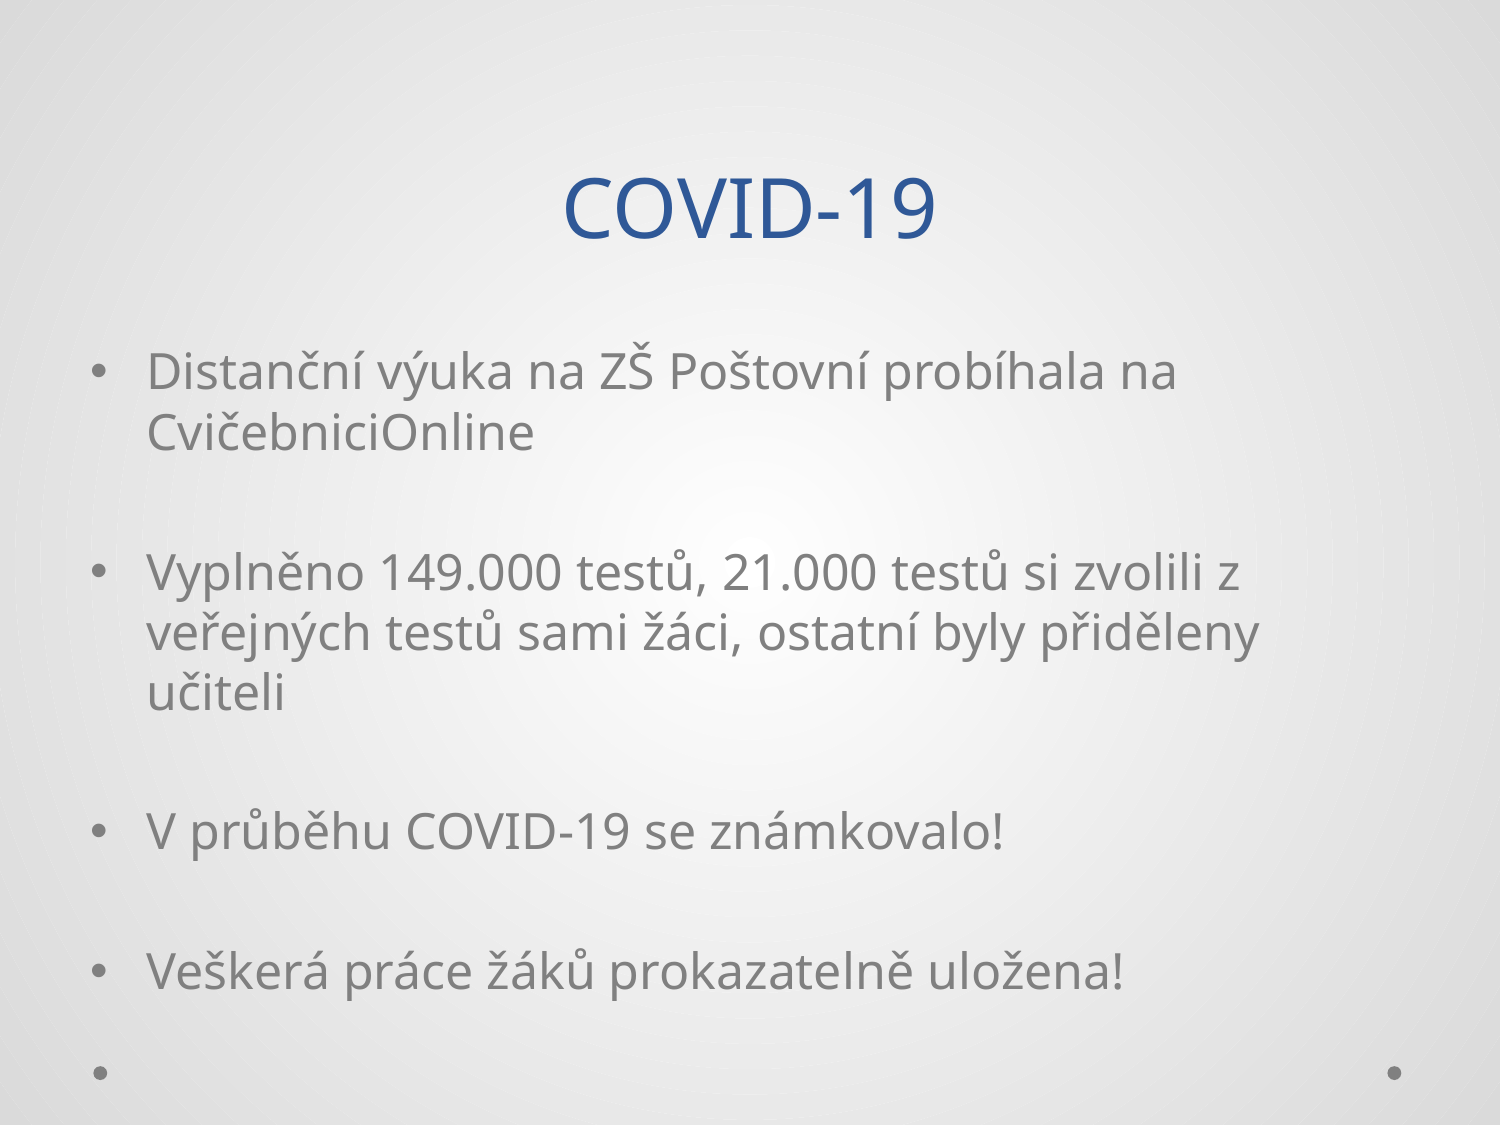

# COVID-19
Distanční výuka na ZŠ Poštovní probíhala na CvičebniciOnline
Vyplněno 149.000 testů, 21.000 testů si zvolili z veřejných testů sami žáci, ostatní byly přiděleny učiteli
V průběhu COVID-19 se známkovalo!
Veškerá práce žáků prokazatelně uložena!